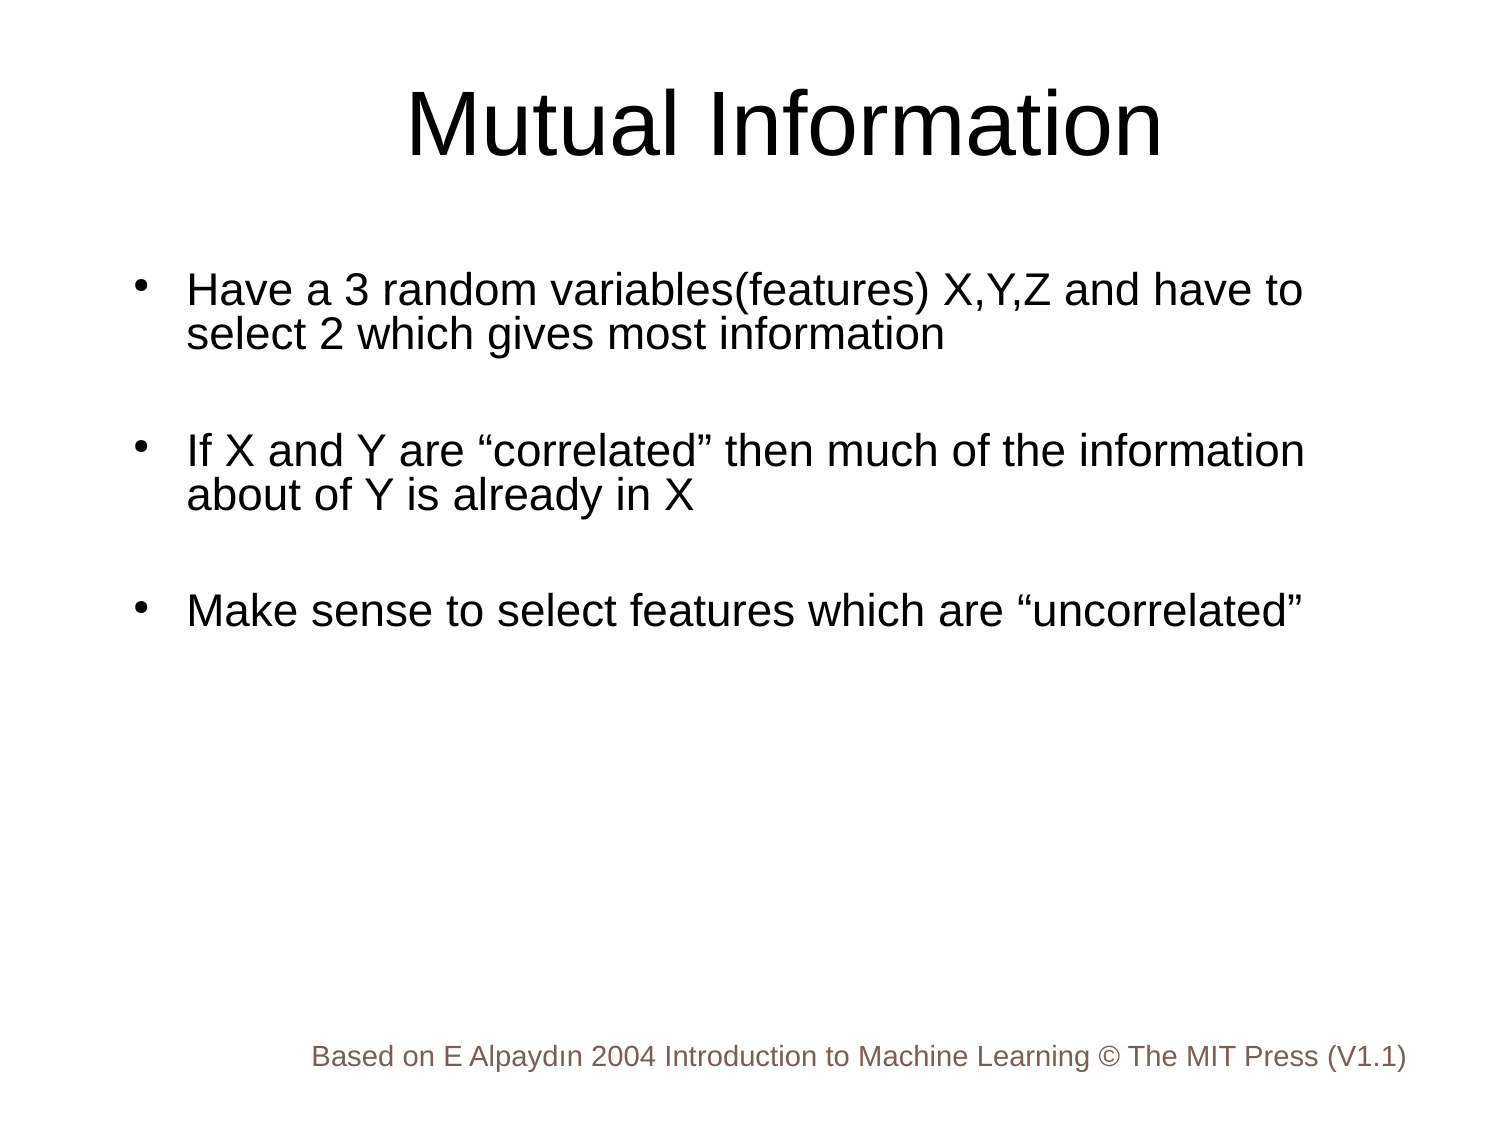

# Mutual Information
Have a 3 random variables(features) X,Y,Z and have to select 2 which gives most information
If X and Y are “correlated” then much of the information about of Y is already in X
Make sense to select features which are “uncorrelated”
Based on E Alpaydın 2004 Introduction to Machine Learning © The MIT Press (V1.1)